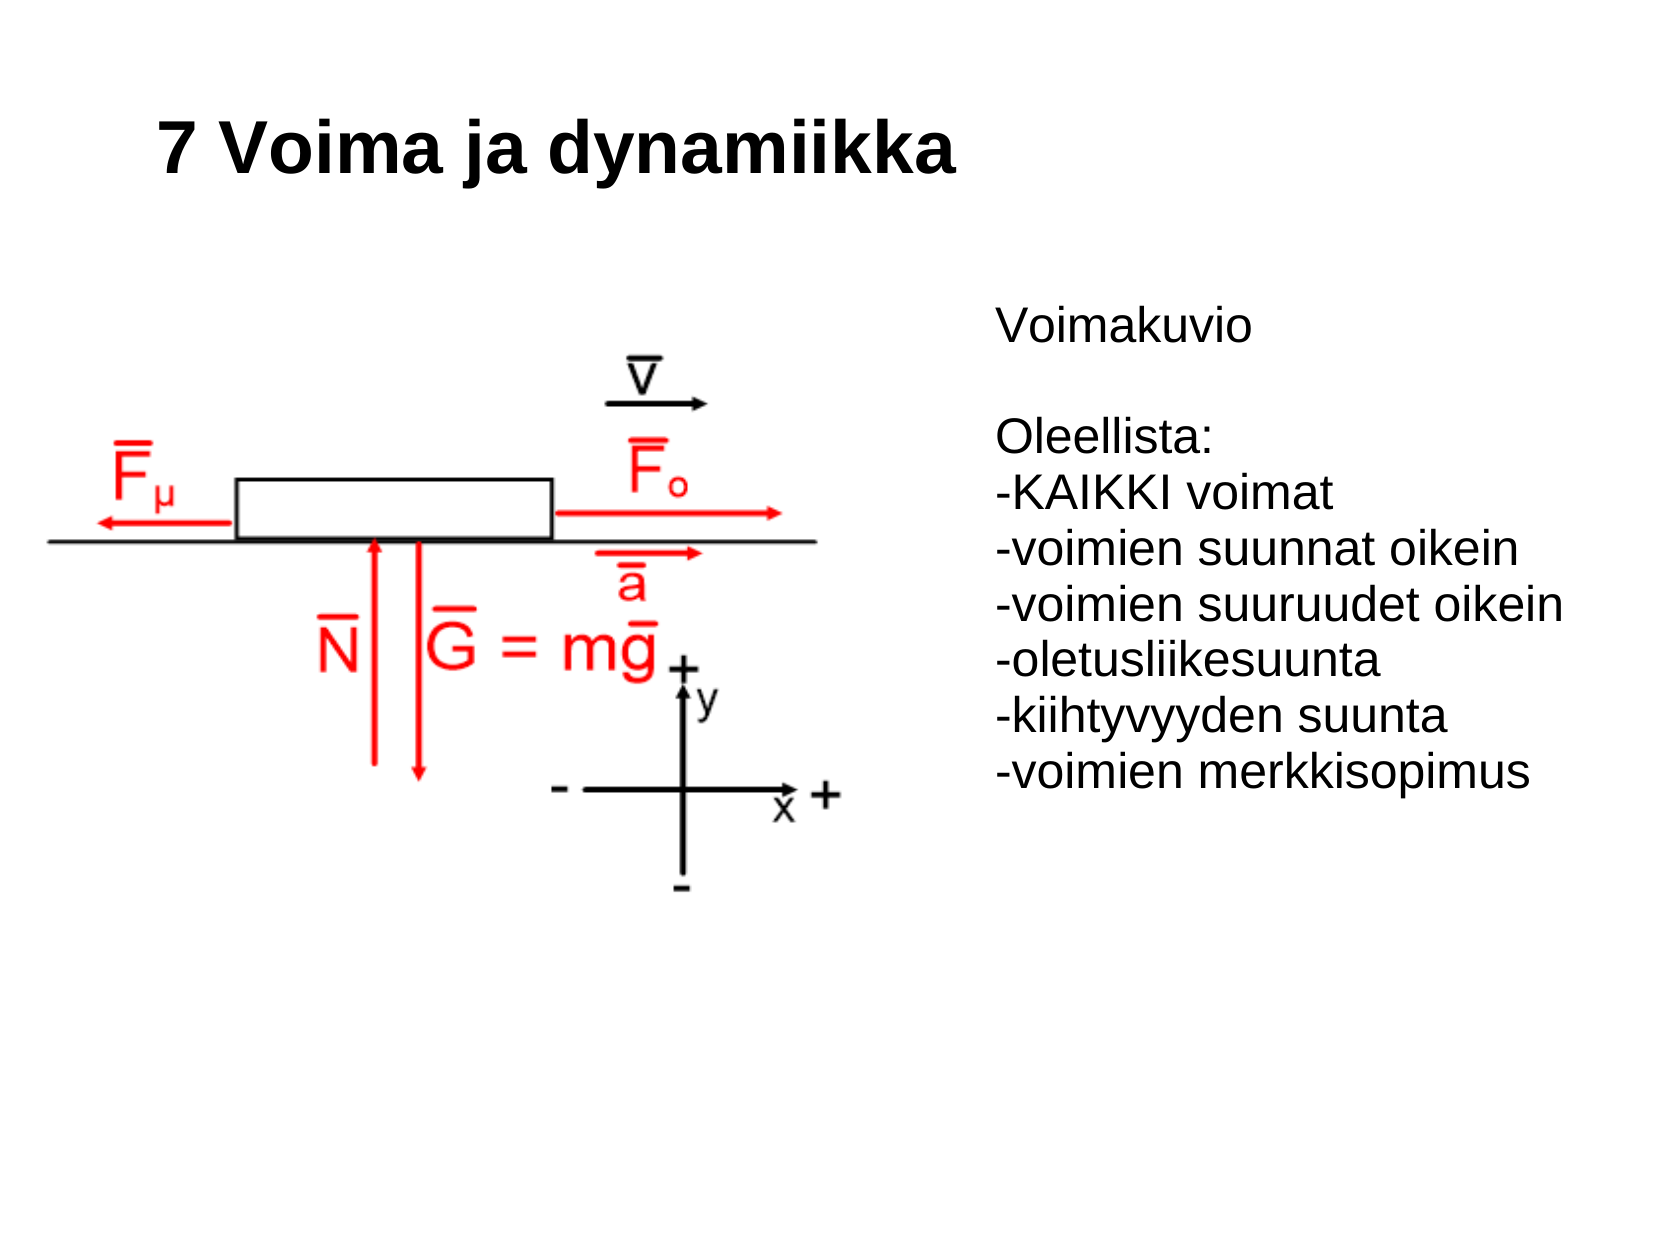

7 Voima ja dynamiikka
Voimakuvio
Oleellista:
-KAIKKI voimat
-voimien suunnat oikein
-voimien suuruudet oikein
-oletusliikesuunta
-kiihtyvyyden suunta
-voimien merkkisopimus